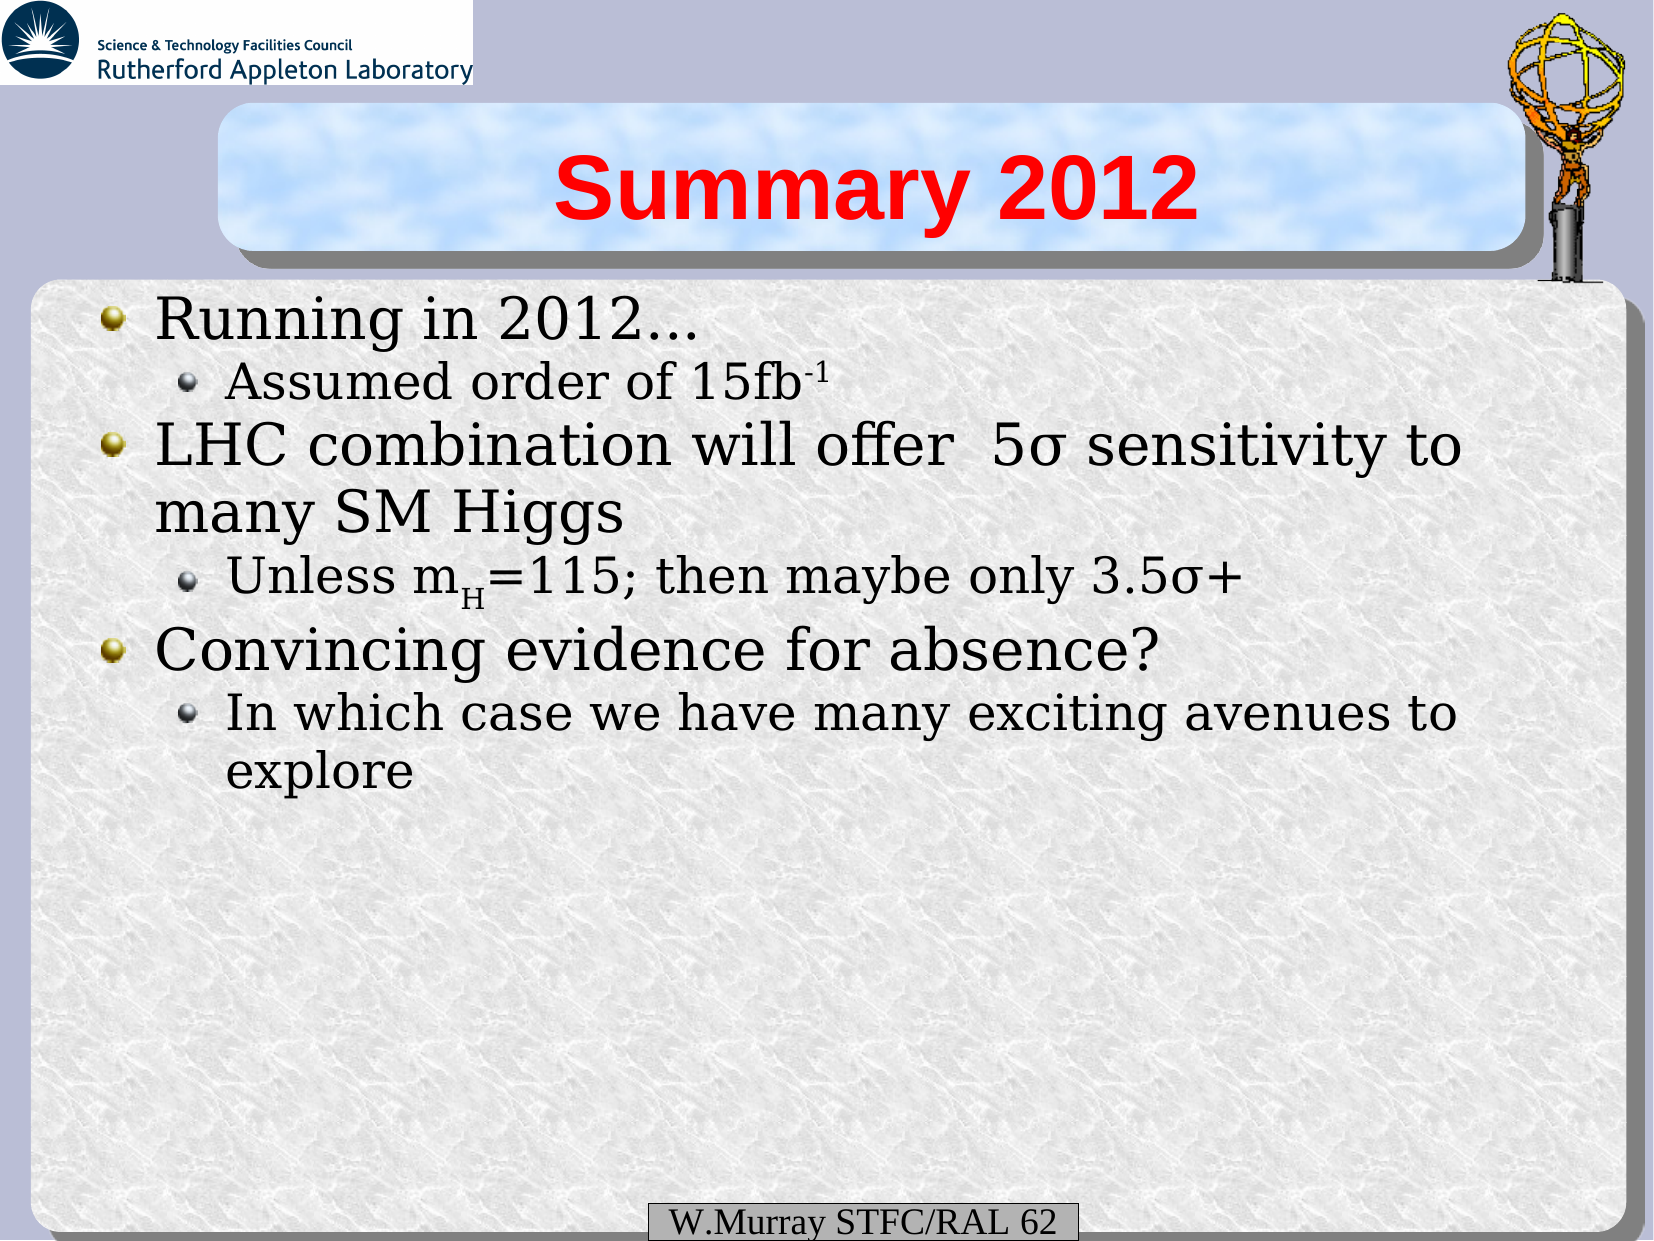

# Summary 2012
Running in 2012...
Assumed order of 15fb-1
LHC combination will offer 5σ sensitivity to many SM Higgs
Unless mH=115; then maybe only 3.5σ+
Convincing evidence for absence?
In which case we have many exciting avenues to explore